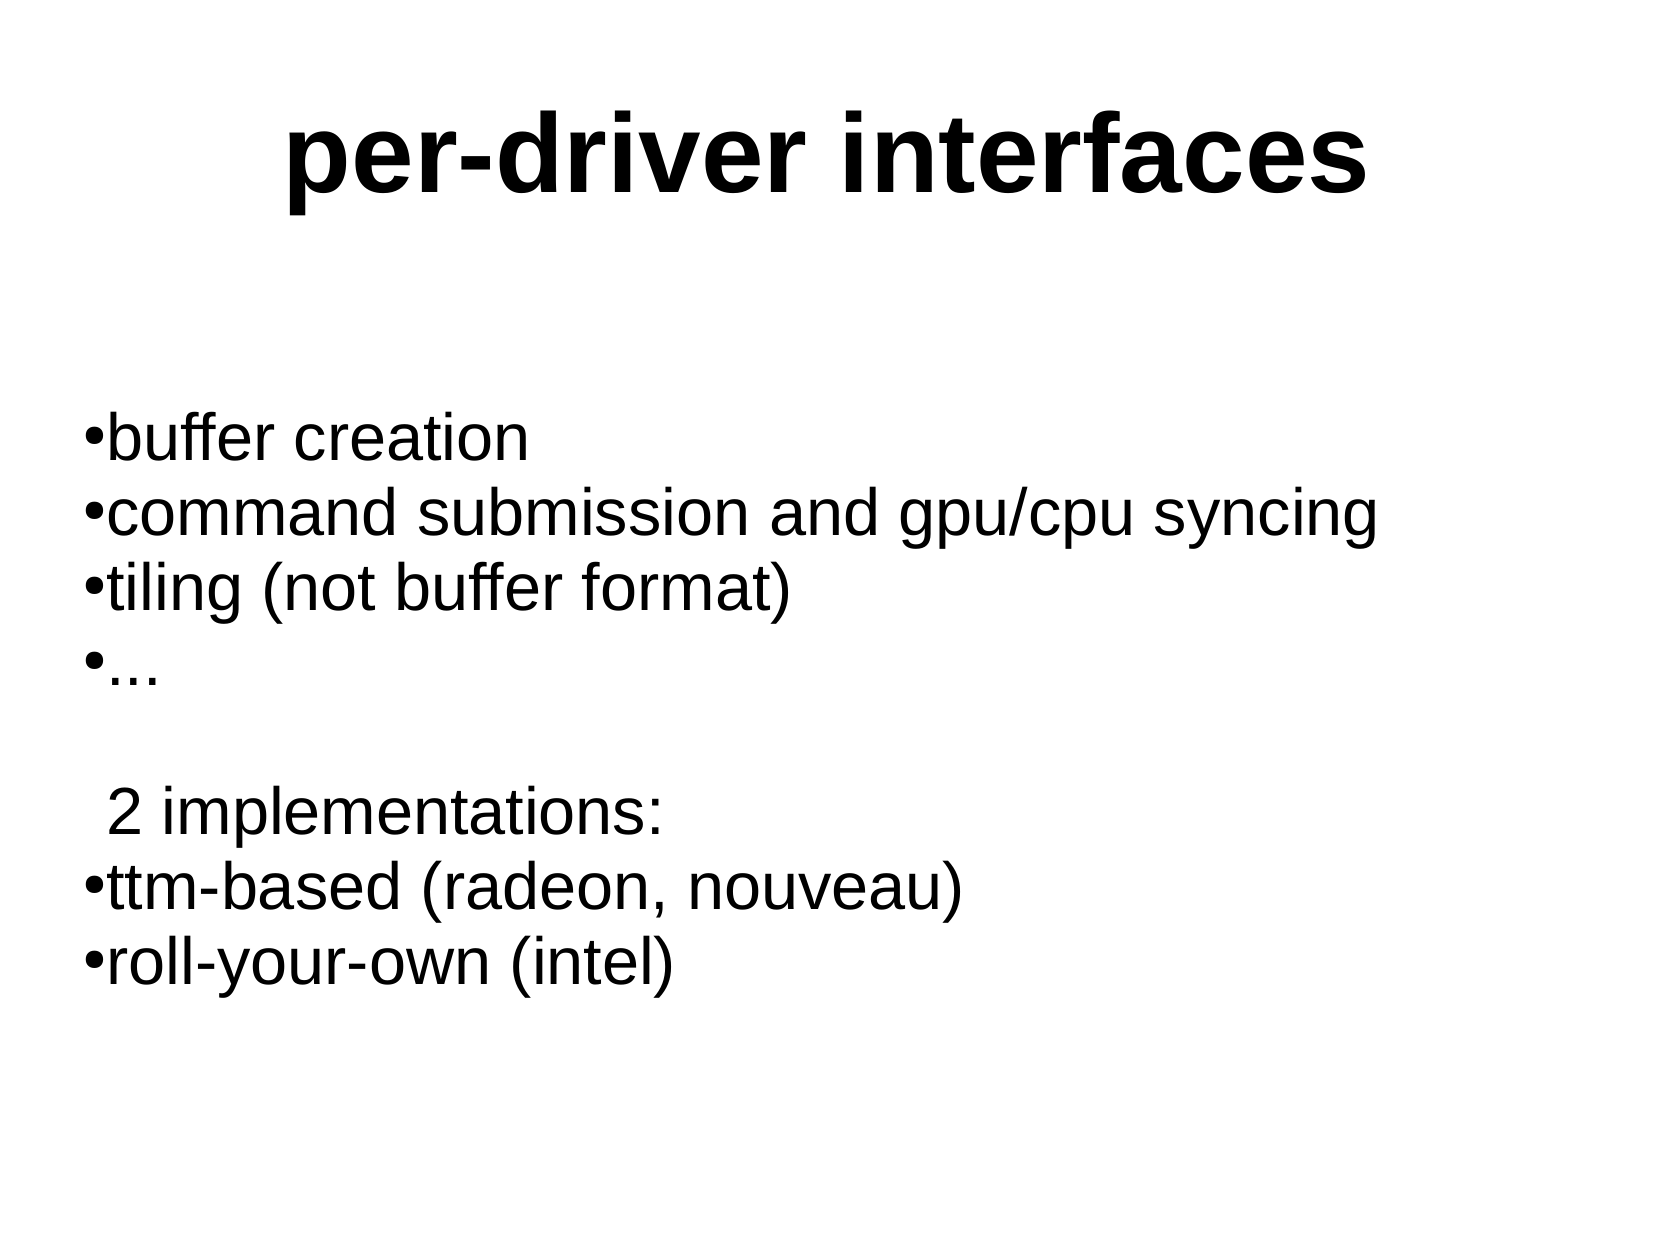

# per-driver interfaces
buffer creation
command submission and gpu/cpu syncing
tiling (not buffer format)
...
2 implementations:
ttm-based (radeon, nouveau)
roll-your-own (intel)